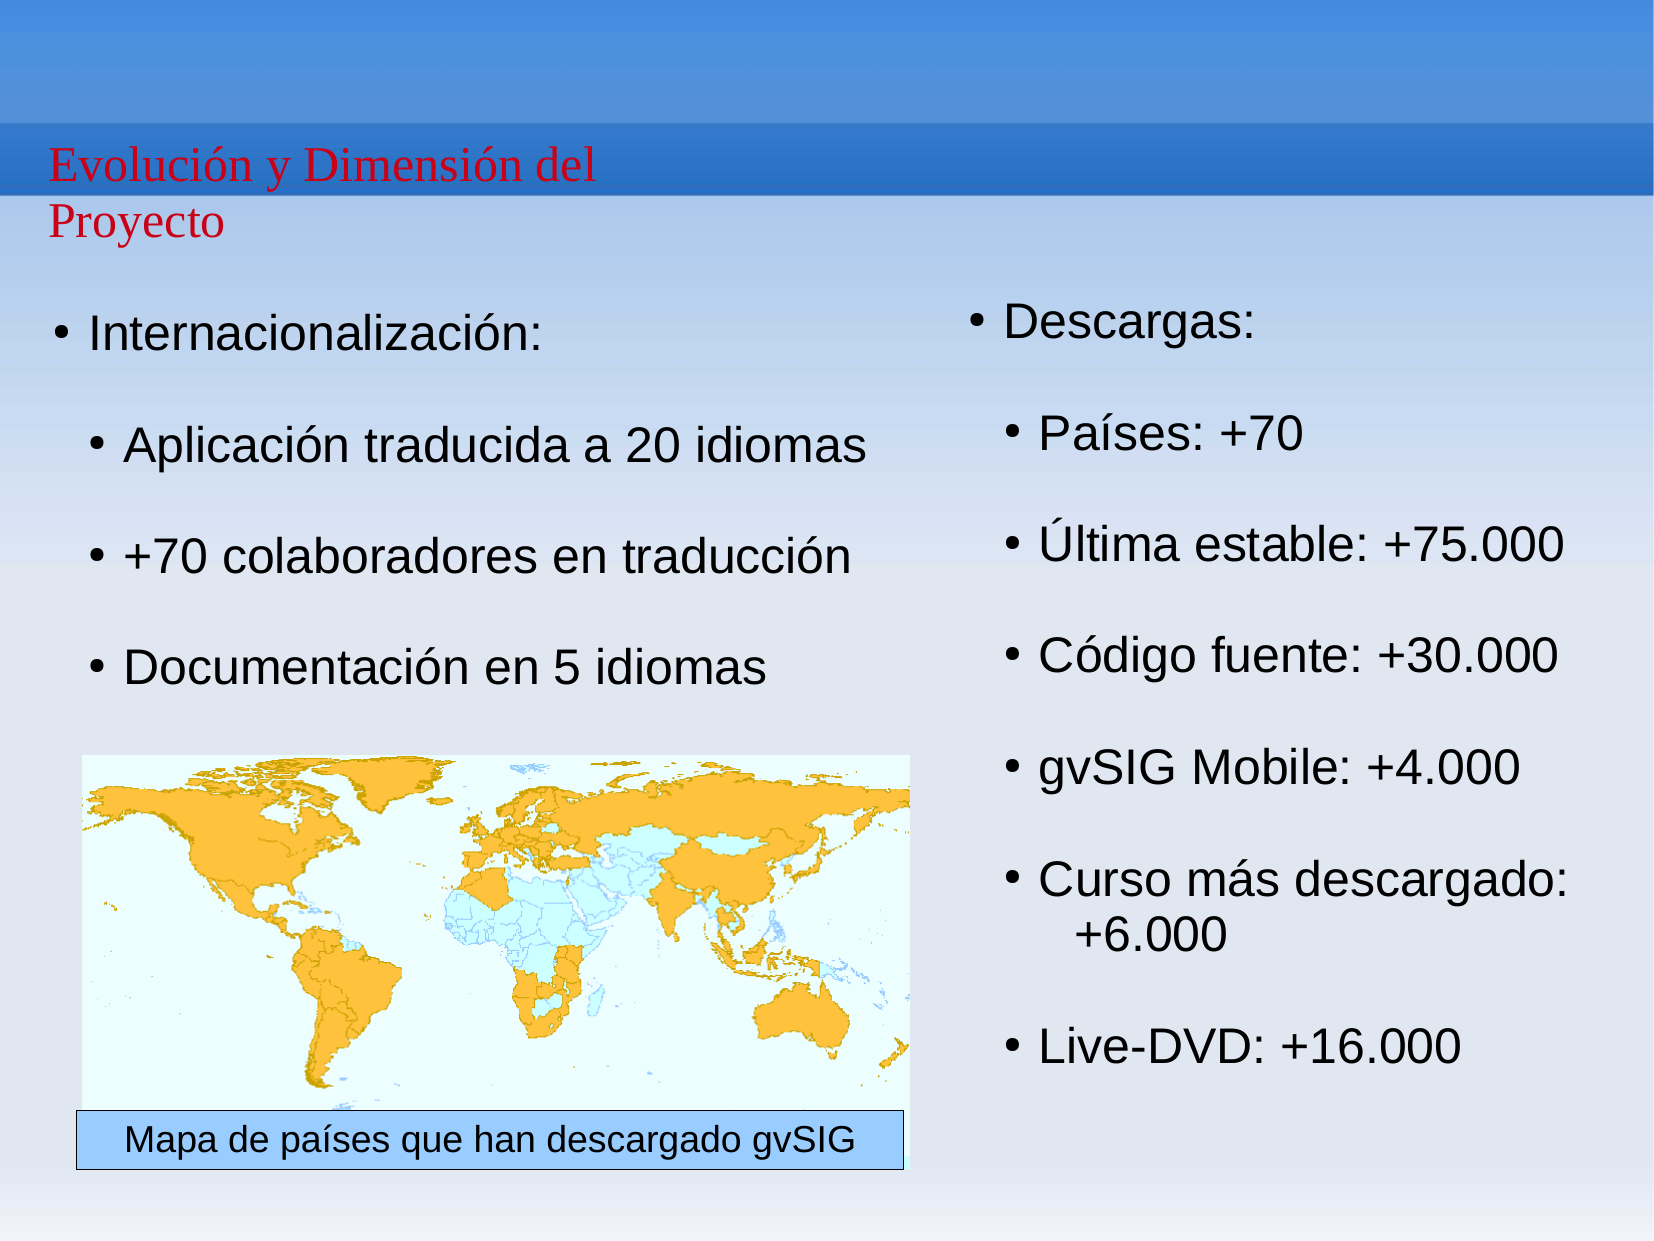

Evolución y Dimensión del Proyecto
Descargas:
Países: +70
Última estable: +75.000
Código fuente: +30.000
gvSIG Mobile: +4.000
Curso más descargado:
+6.000
Live-DVD: +16.000
Internacionalización:
Aplicación traducida a 20 idiomas
+70 colaboradores en traducción
Documentación en 5 idiomas
Mapa de países que han descargado gvSIG